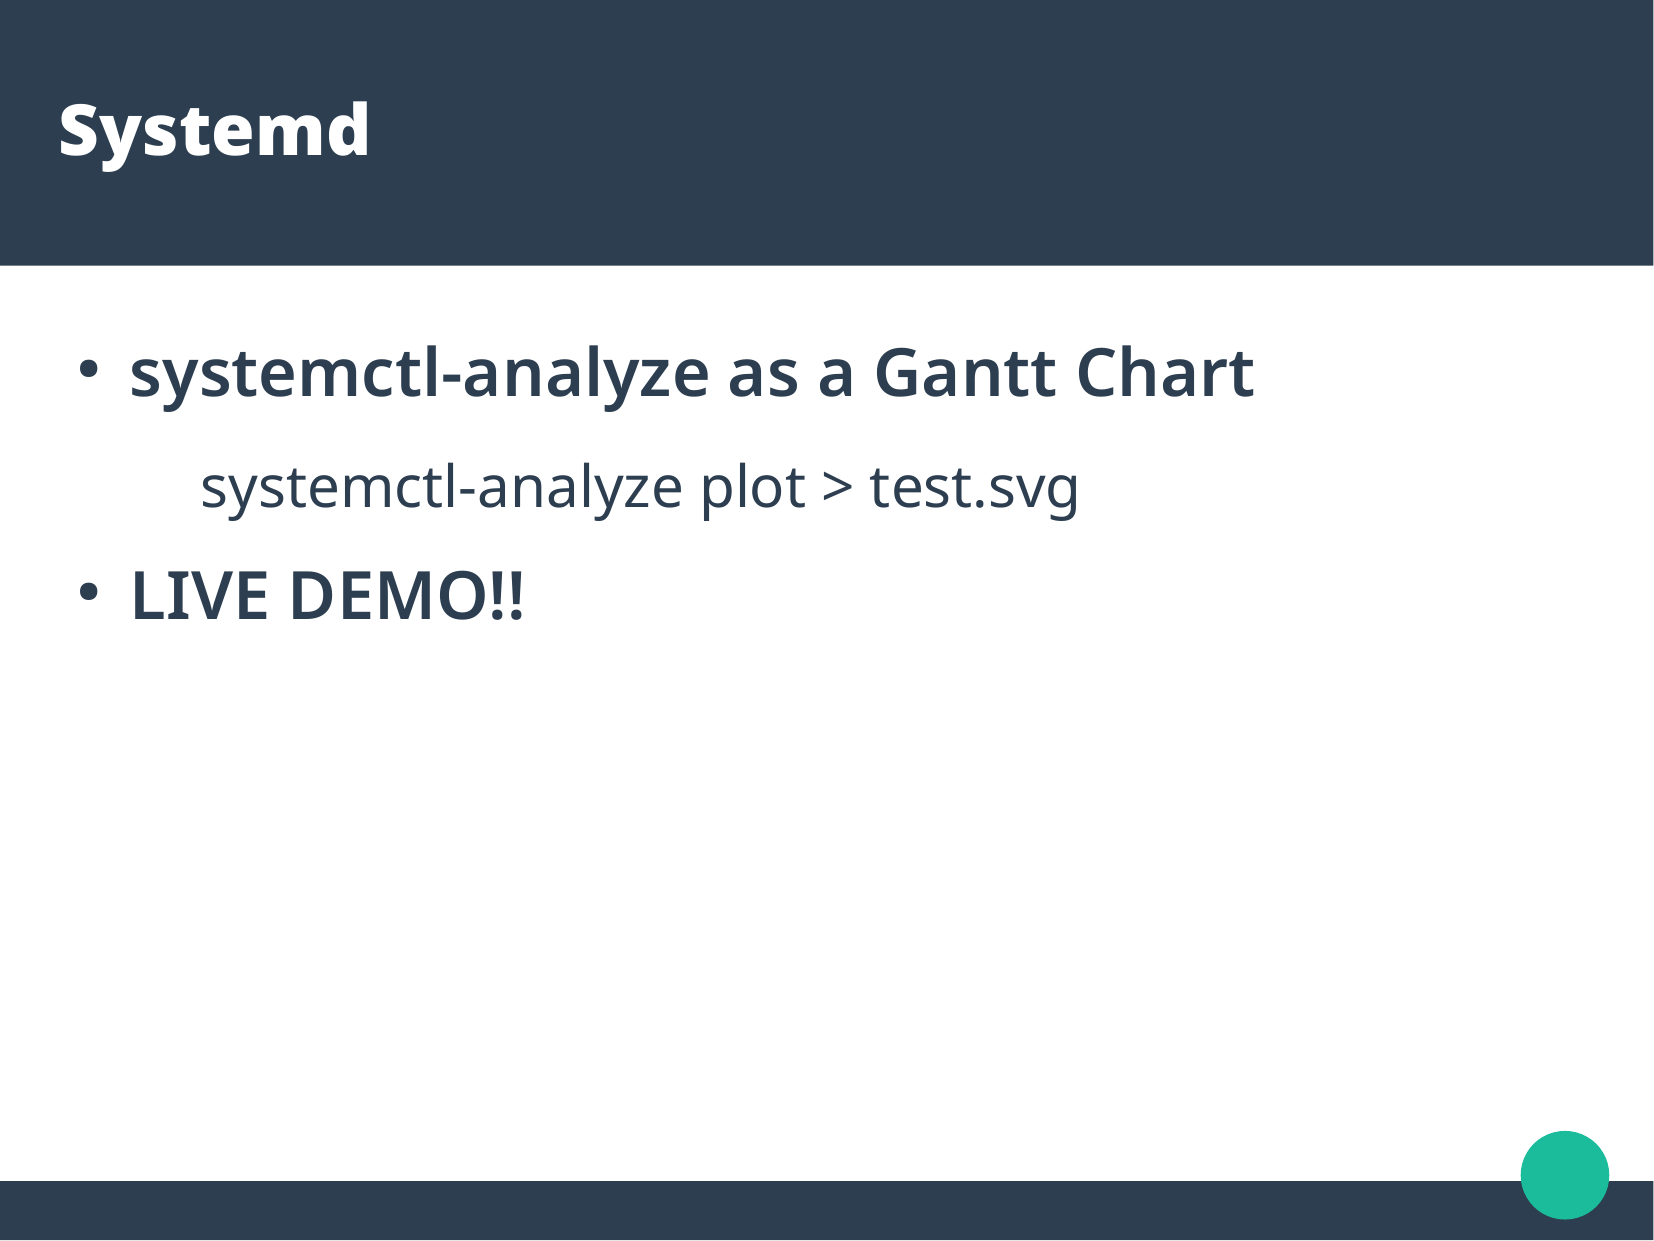

# Systemd
systemctl-analyze as a Gantt Chart
systemctl-analyze plot > test.svg
LIVE DEMO!!